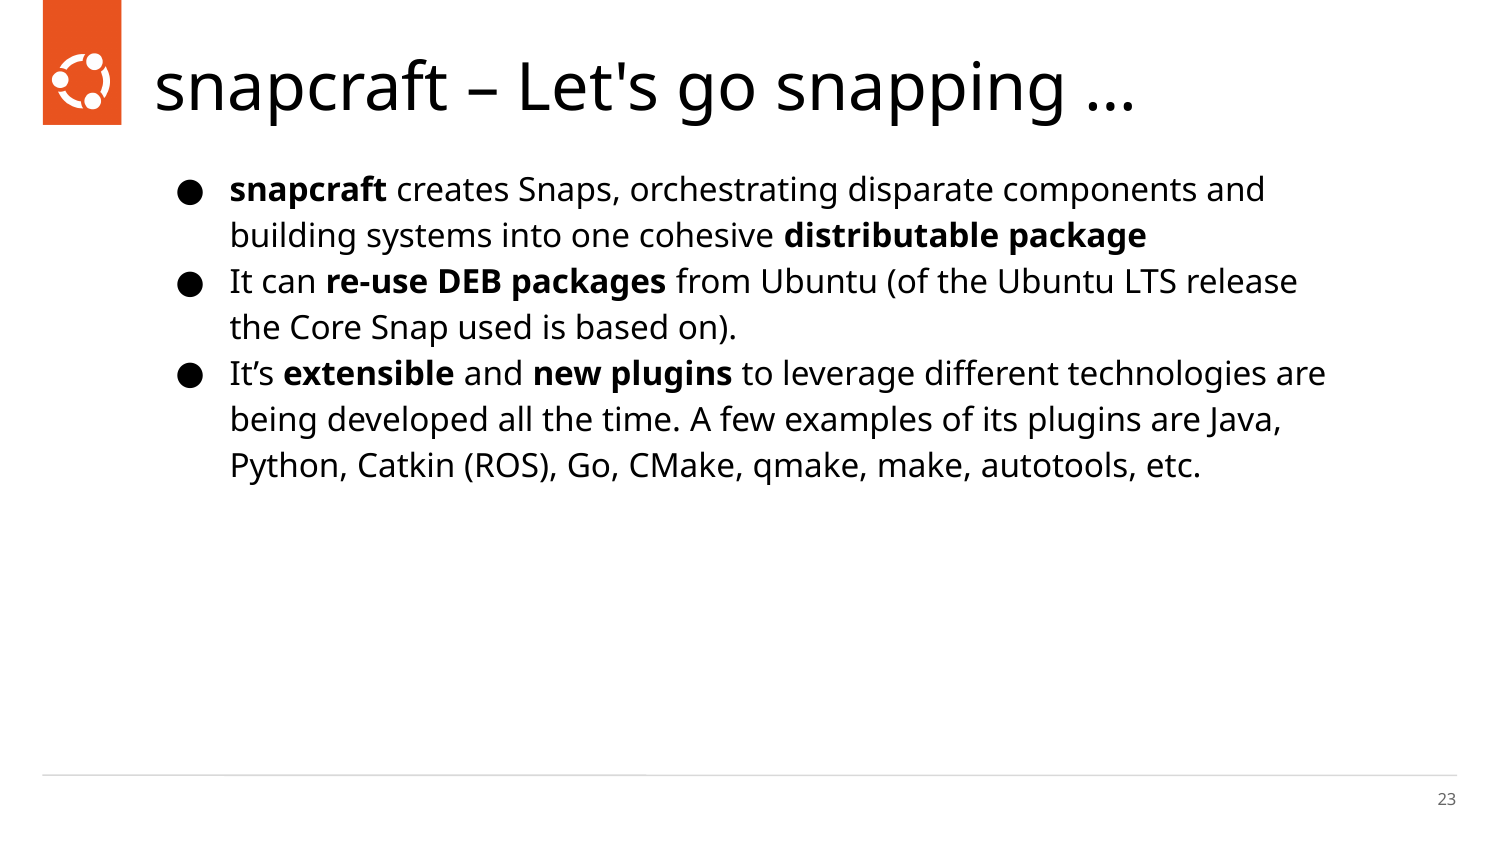

# snapcraft – Let's go snapping …
snapcraft creates Snaps, orchestrating disparate components and building systems into one cohesive distributable package
It can re-use DEB packages from Ubuntu (of the Ubuntu LTS release the Core Snap used is based on).
It’s extensible and new plugins to leverage different technologies are being developed all the time. A few examples of its plugins are Java, Python, Catkin (ROS), Go, CMake, qmake, make, autotools, etc.